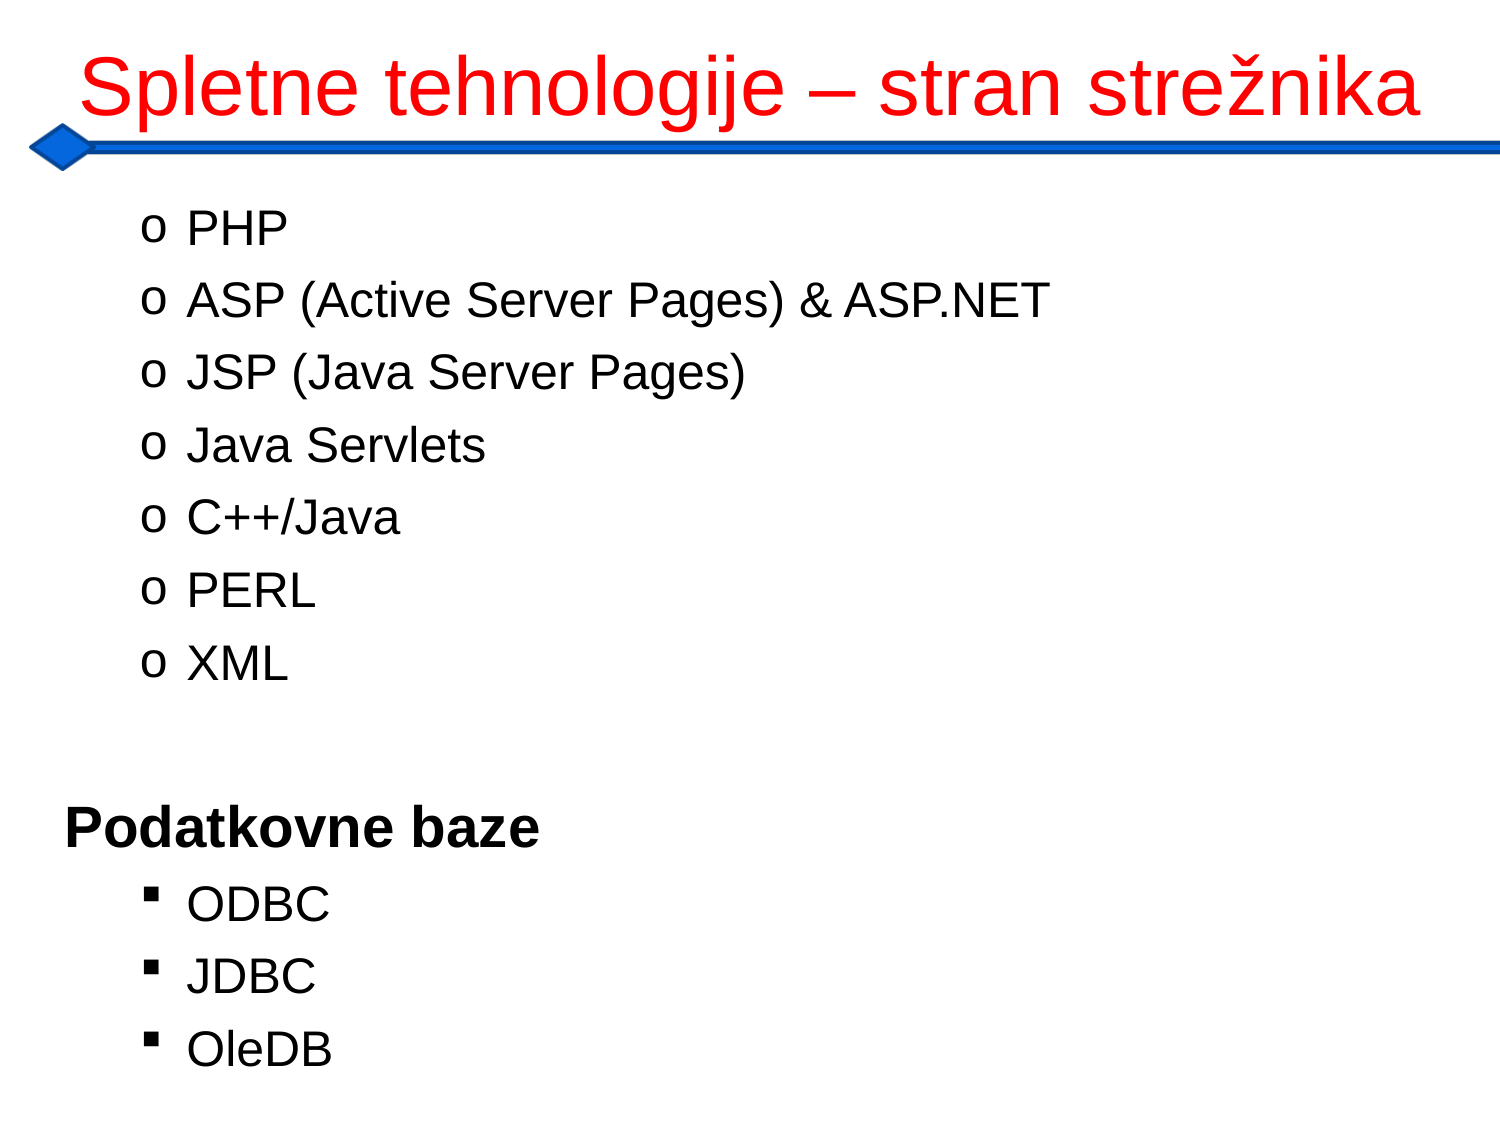

Spletne tehnologije – stran strežnika
# PHP
ASP (Active Server Pages) & ASP.NET
JSP (Java Server Pages)
Java Servlets
C++/Java
PERL
XML
Podatkovne baze
ODBC
JDBC
OleDB